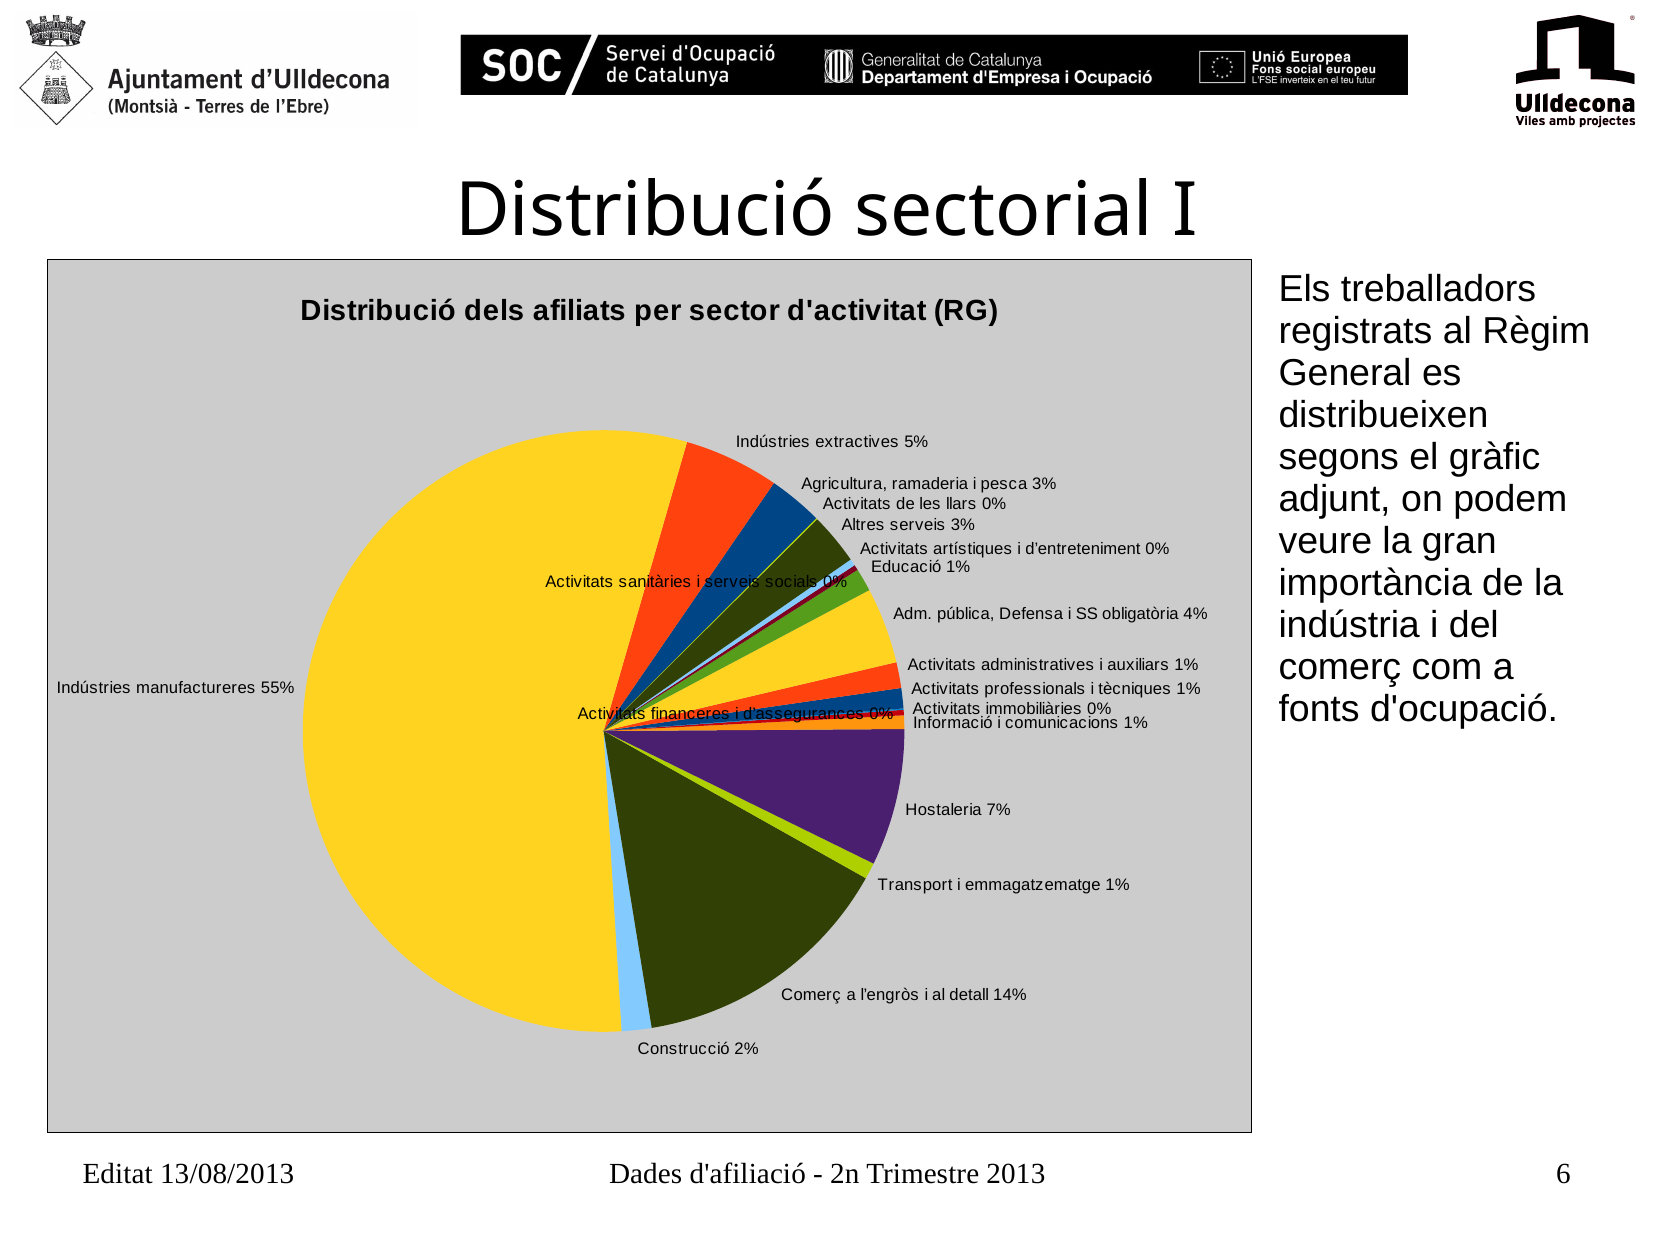

# Distribució sectorial I
### Chart: Distribució dels afiliats per sector d'activitat (RG)
| Category | Fila 23 |
|---|---|
| Agricultura, ramaderia i pesca | 40.0 |
| Indústries extractives | 70.0 |
| Indústries manufactureres | 760.0 |
| Energia elèctrica i gas | None |
| Aigua, sanejament i gestió de residus | None |
| Construcció | 22.0 |
| Comerç a l’engròs i al detall | 196.0 |
| Transport i emmagatzematge | 12.0 |
| Hostaleria | 101.0 |
| Informació i comunicacions | 10.0 |
| Activitats financeres i d’assegurances | 4.0 |
| Activitats immobiliàries | 1.0 |
| Activitats professionals i tècniques | 15.0 |
| Activitats administratives i auxiliars | 19.0 |
| Adm. pública, Defensa i SS obligatòria | 56.0 |
| Educació | 17.0 |
| Activitats sanitàries i serveis socials | 4.0 |
| Activitats artístiques i d’entreteniment | 5.0 |
| Altres serveis | 38.0 |
| Activitats de les llars | 1.0 |
| Organismes extraterritorials | None |
| No classificats | None |Els treballadors registrats al Règim General es distribueixen segons el gràfic adjunt, on podem veure la gran importància de la indústria i del comerç com a fonts d'ocupació.
Editat 13/08/2013
Dades d'afiliació - 2n Trimestre 2013
6